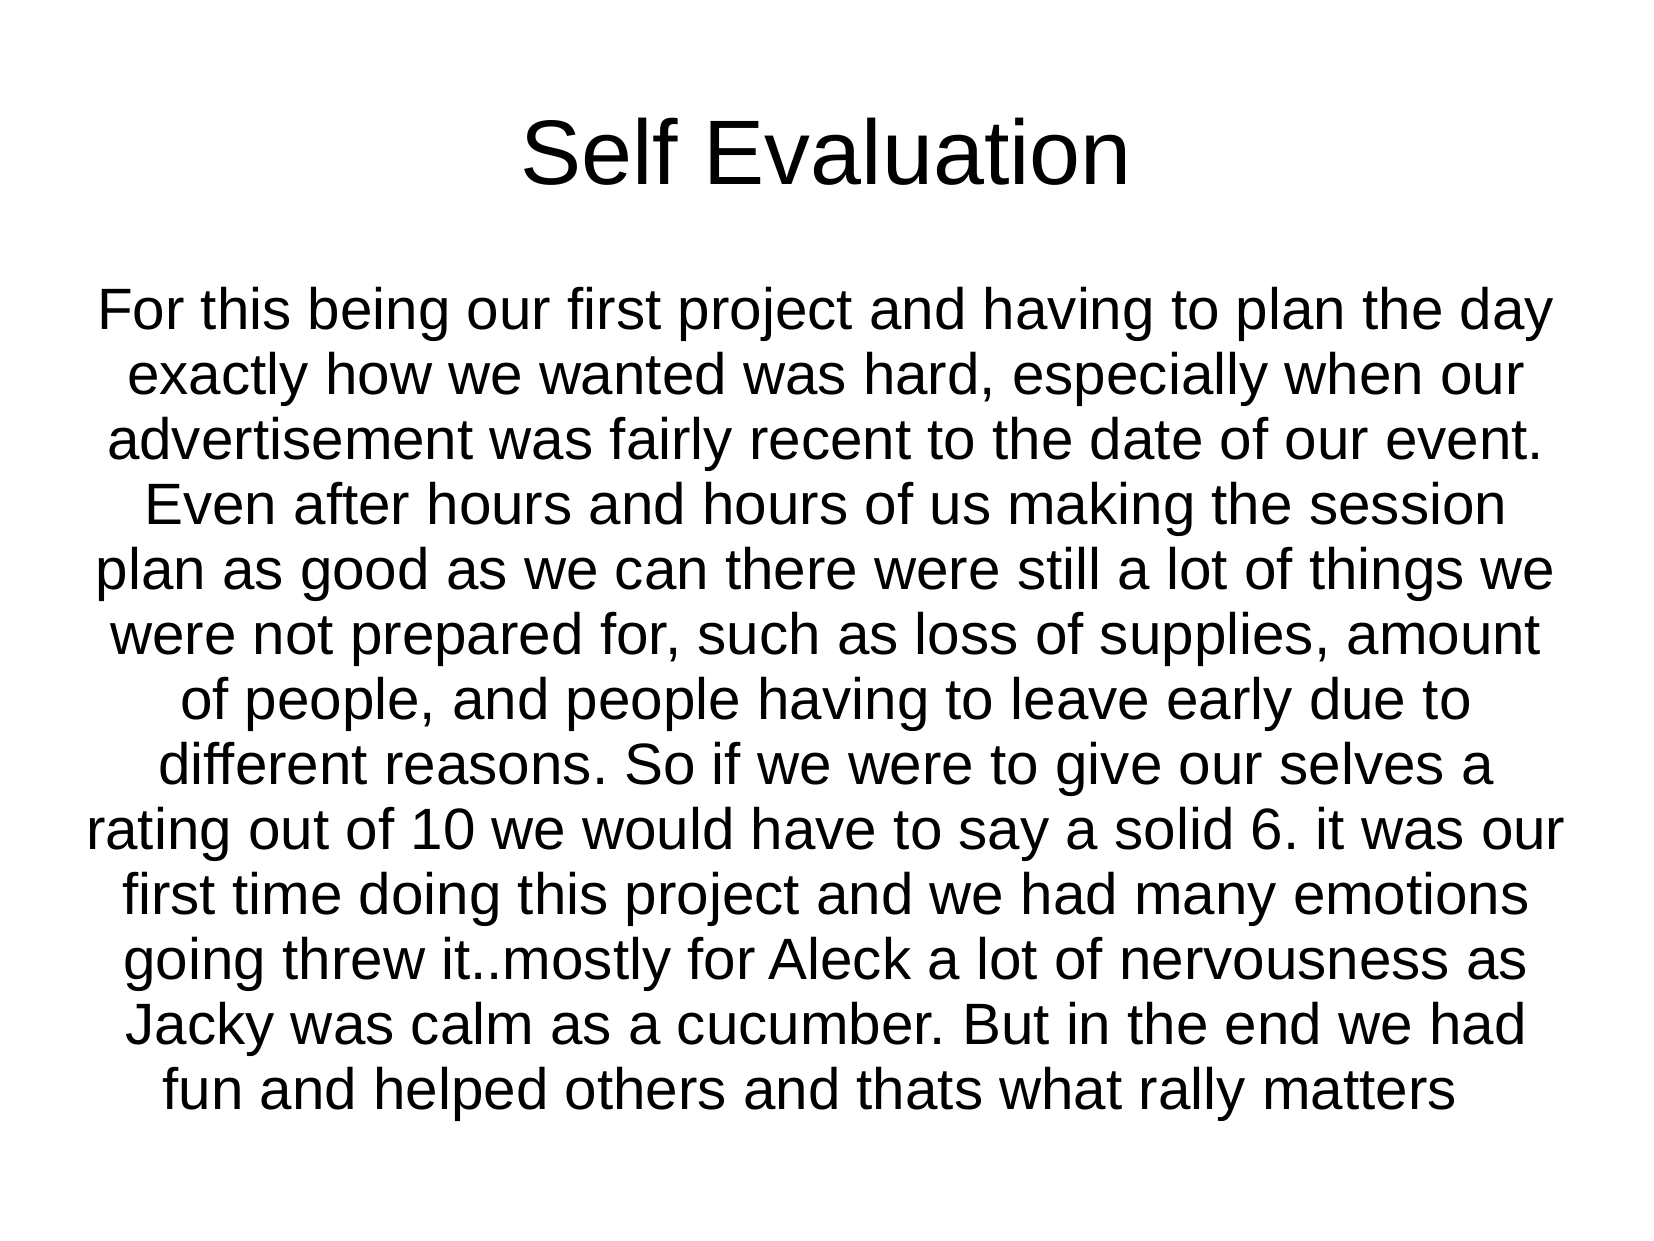

# Self Evaluation
For this being our first project and having to plan the day exactly how we wanted was hard, especially when our advertisement was fairly recent to the date of our event. Even after hours and hours of us making the session plan as good as we can there were still a lot of things we were not prepared for, such as loss of supplies, amount of people, and people having to leave early due to different reasons. So if we were to give our selves a rating out of 10 we would have to say a solid 6. it was our first time doing this project and we had many emotions going threw it..mostly for Aleck a lot of nervousness as Jacky was calm as a cucumber. But in the end we had fun and helped others and thats what rally matters